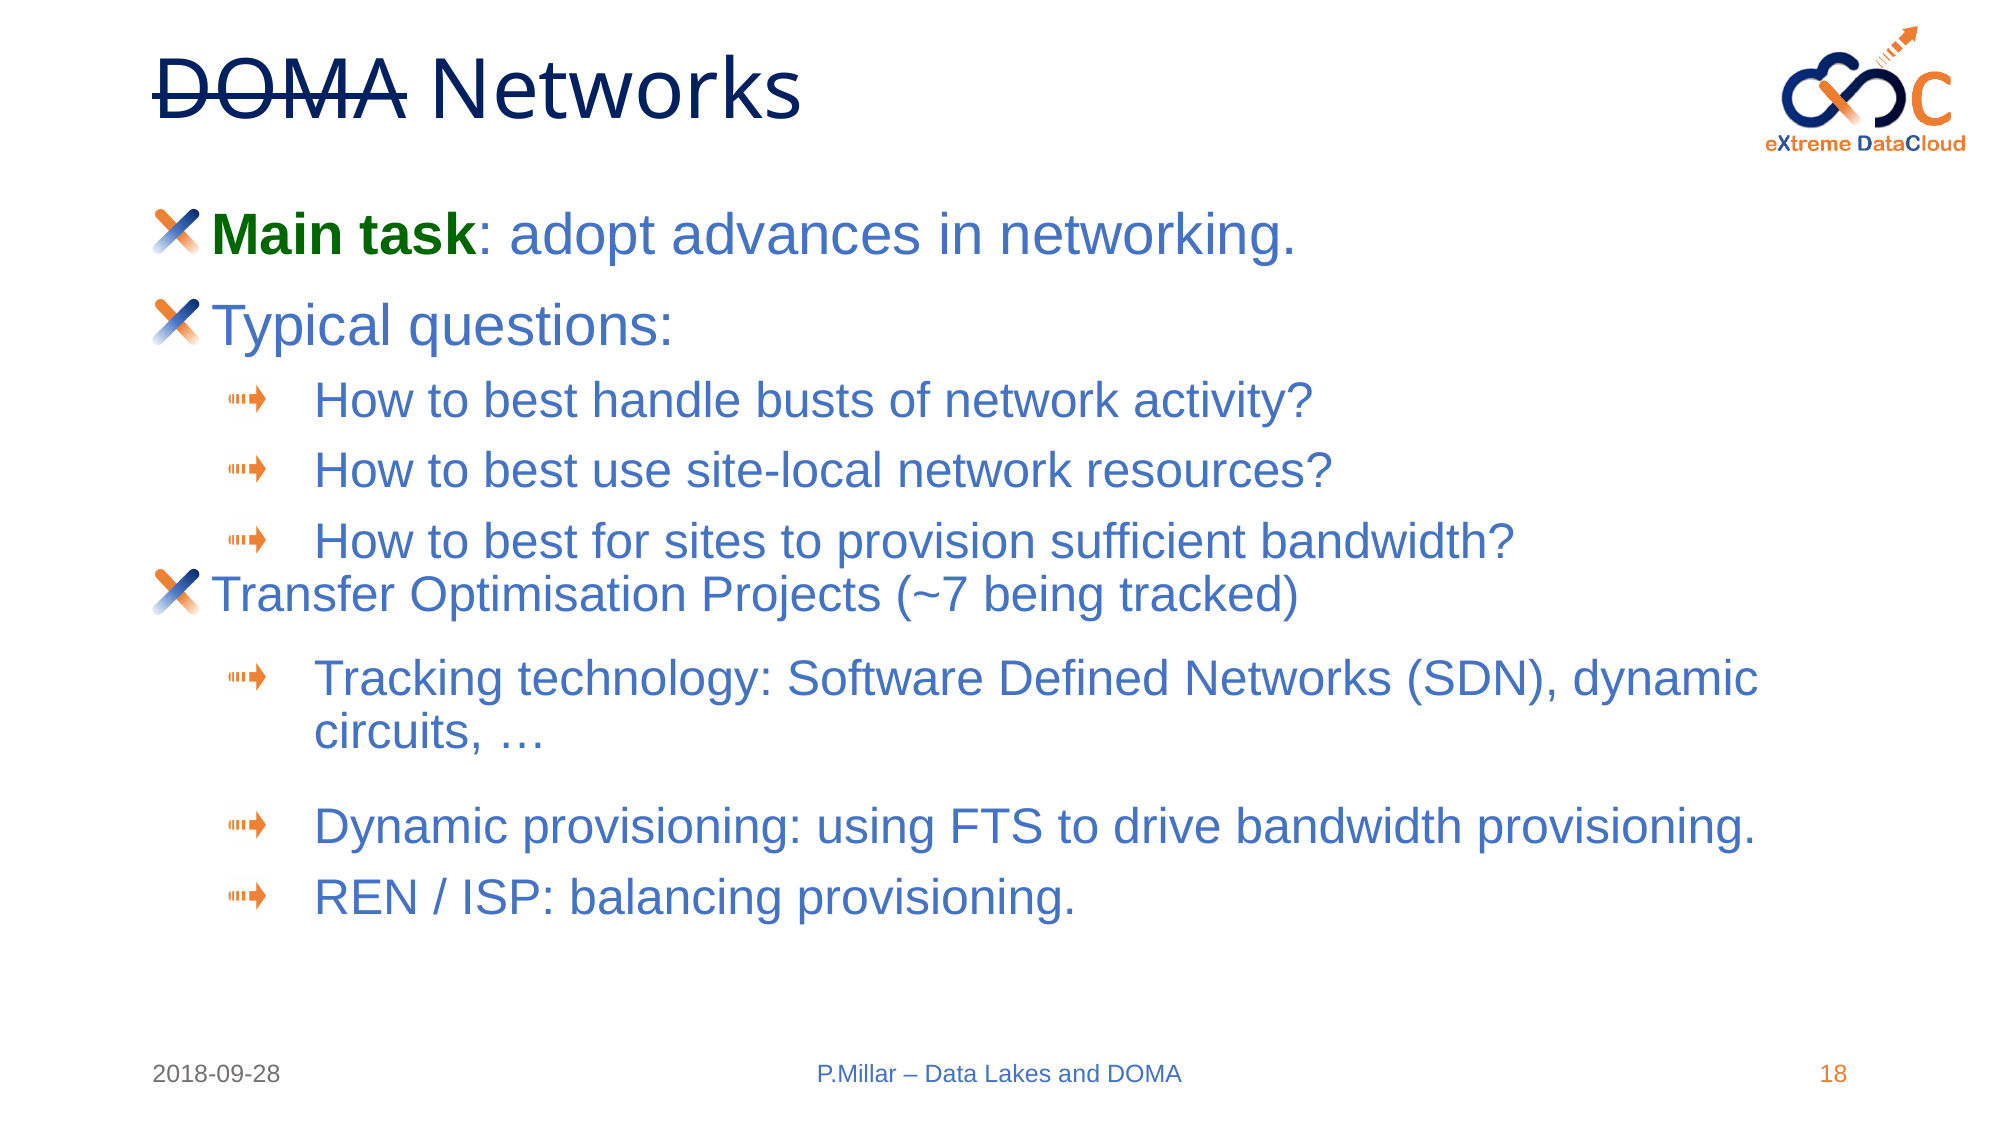

# DOMA Networks
Main task: adopt advances in networking.
Typical questions:
How to best handle busts of network activity?
How to best use site-local network resources?
How to best for sites to provision sufficient bandwidth?
Transfer Optimisation Projects (~7 being tracked)
Tracking technology: Software Defined Networks (SDN), dynamic circuits, …
Dynamic provisioning: using FTS to drive bandwidth provisioning.
REN / ISP: balancing provisioning.
2018-09-28
P.Millar – Data Lakes and DOMA